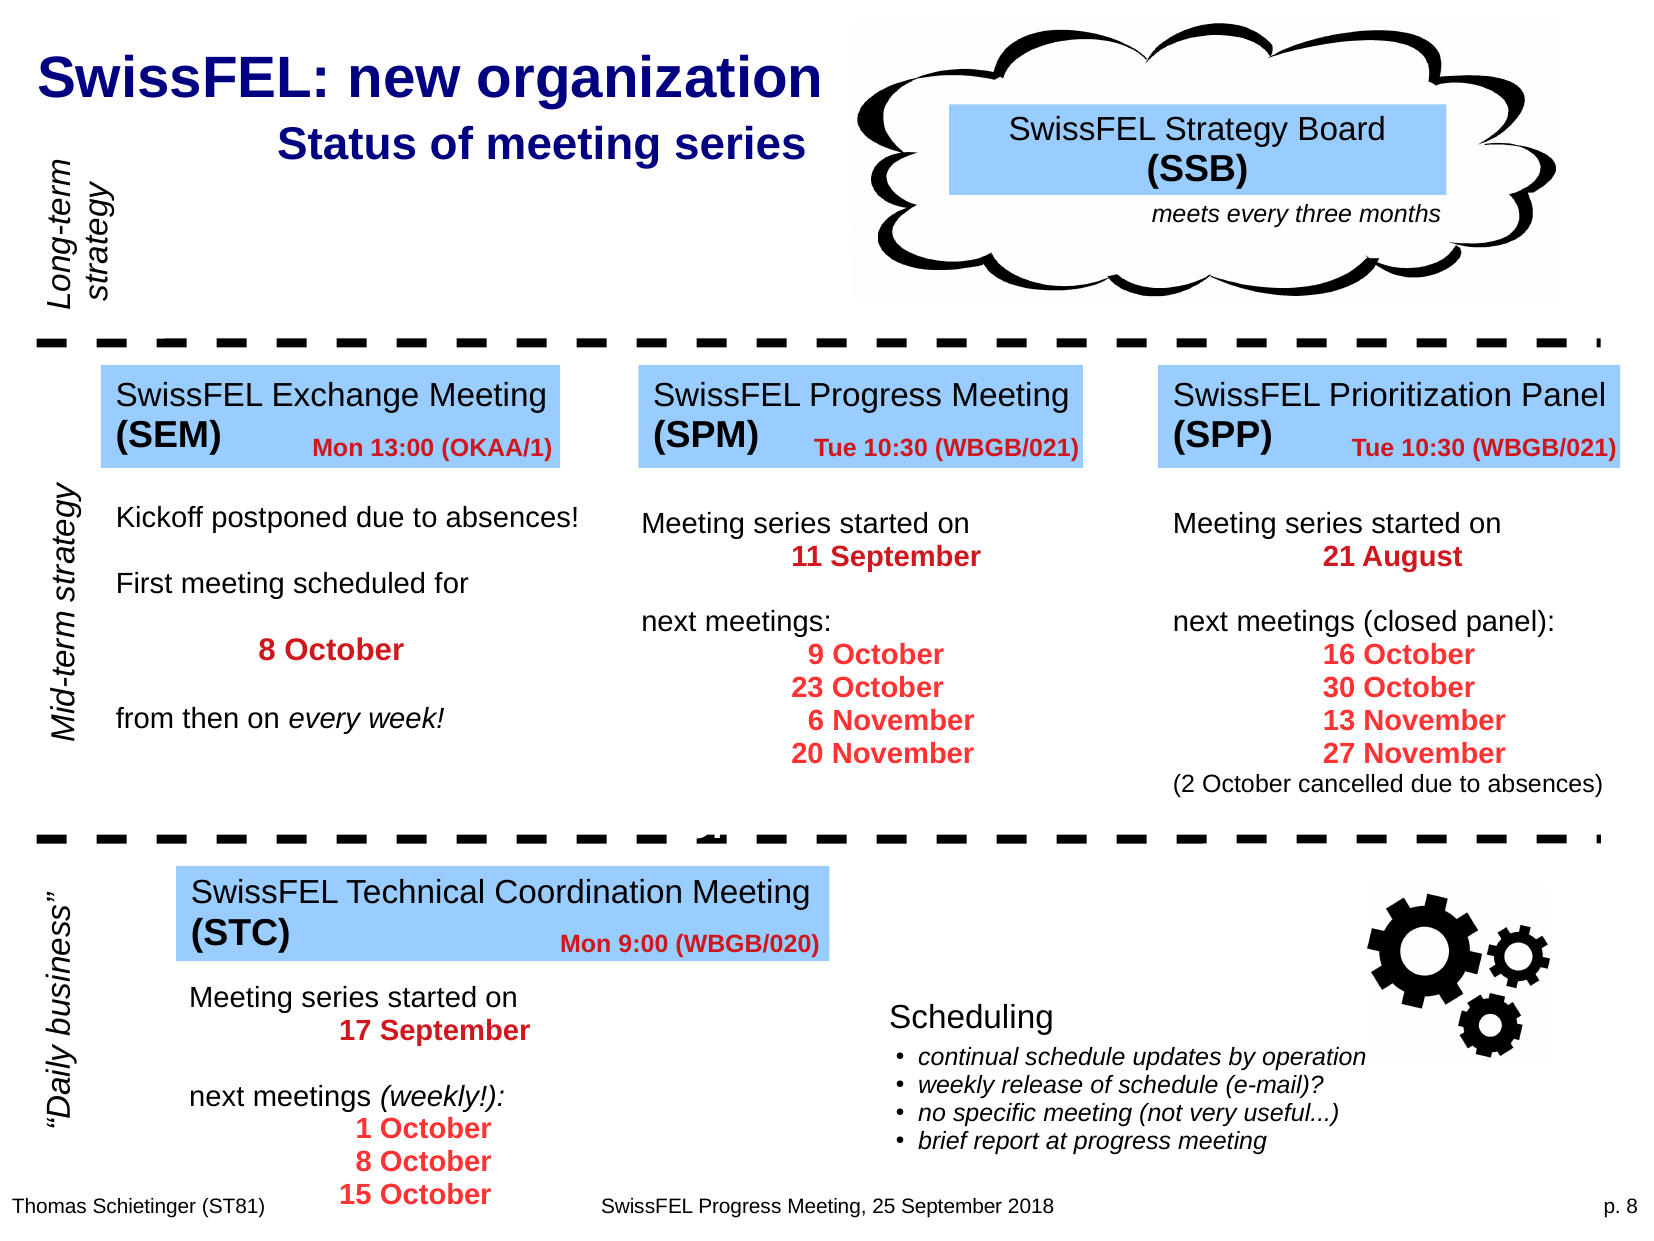

# SwissFEL: new organization Status of meeting series
SwissFEL Strategy Board
(SSB)
Long-term
 strategy
meets every three months
SwissFEL Exchange Meeting
(SEM)
SwissFEL Progress Meeting
(SPM)
SwissFEL Prioritization Panel
(SPP)
Mon 13:00 (OKAA/1)
Tue 10:30 (WBGB/021)
Tue 10:30 (WBGB/021)
Kickoff postponed due to absences!
First meeting scheduled for
 8 October
from then on every week!
Meeting series started on
		11 September
next meetings:
		 9 October
		23 October
		 6 November
		20 November
Meeting series started on
		21 August
next meetings (closed panel):
		16 October
		30 October
		13 November
		27 November
(2 October cancelled due to absences)
Mid-term strategy
OP
SwissFEL Technical Coordination Meeting
(STC)
Mon 9:00 (WBGB/020)
Meeting series started on
		17 September
next meetings (weekly!):
		 1 October
		 8 October
		15 October
“Daily business”
Scheduling
continual schedule updates by operation
weekly release of schedule (e-mail)?
no specific meeting (not very useful...)
brief report at progress meeting
8